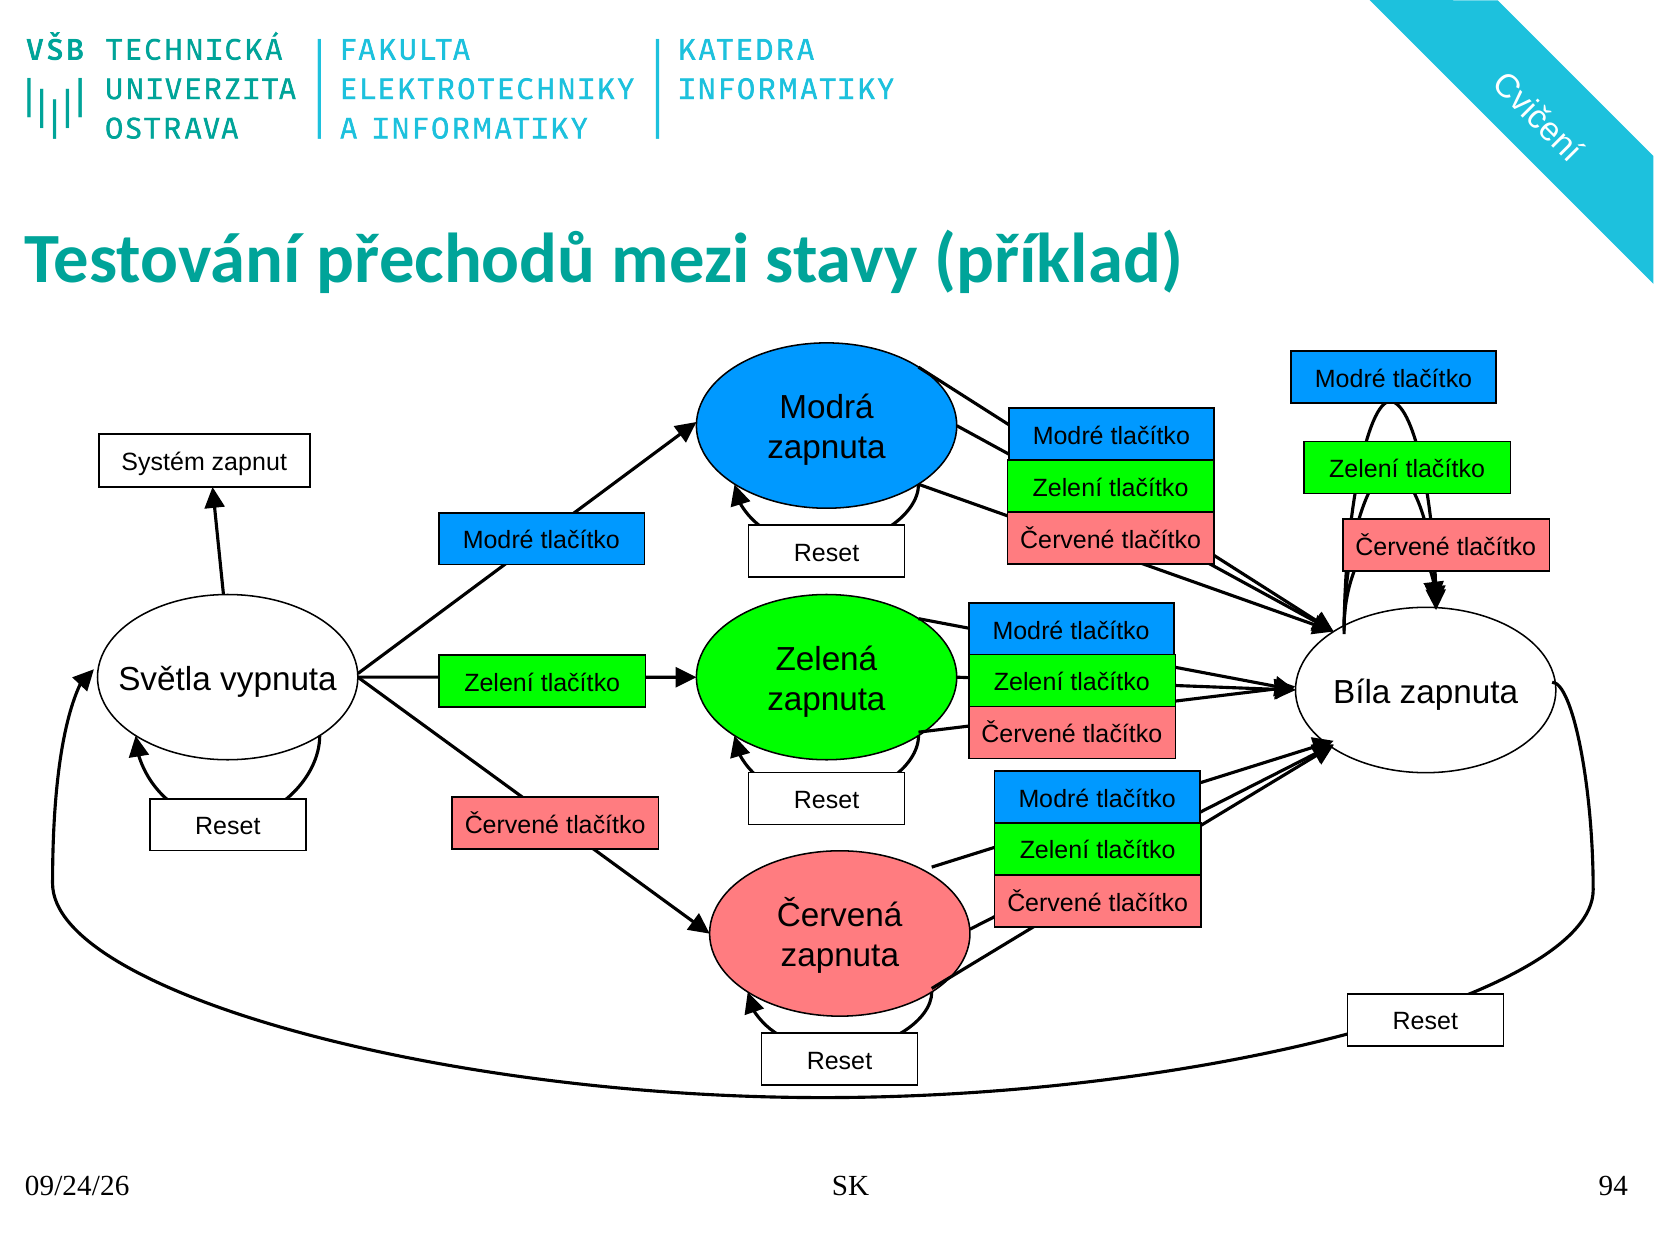

Cvičení
# Testování přechodů mezi stavy (příklad)
Modrá
zapnuta
Modré tlačítko
Modré tlačítko
Systém zapnut
Zelení tlačítko
Zelení tlačítko
Červené tlačítko
Modré tlačítko
Červené tlačítko
Reset
Světla vypnuta
Zelená
zapnuta
Modré tlačítko
Bíla zapnuta
Zelení tlačítko
Zelení tlačítko
Červené tlačítko
Modré tlačítko
Reset
Červené tlačítko
Reset
Zelení tlačítko
Červená
zapnuta
Červené tlačítko
Reset
Reset
SK
94